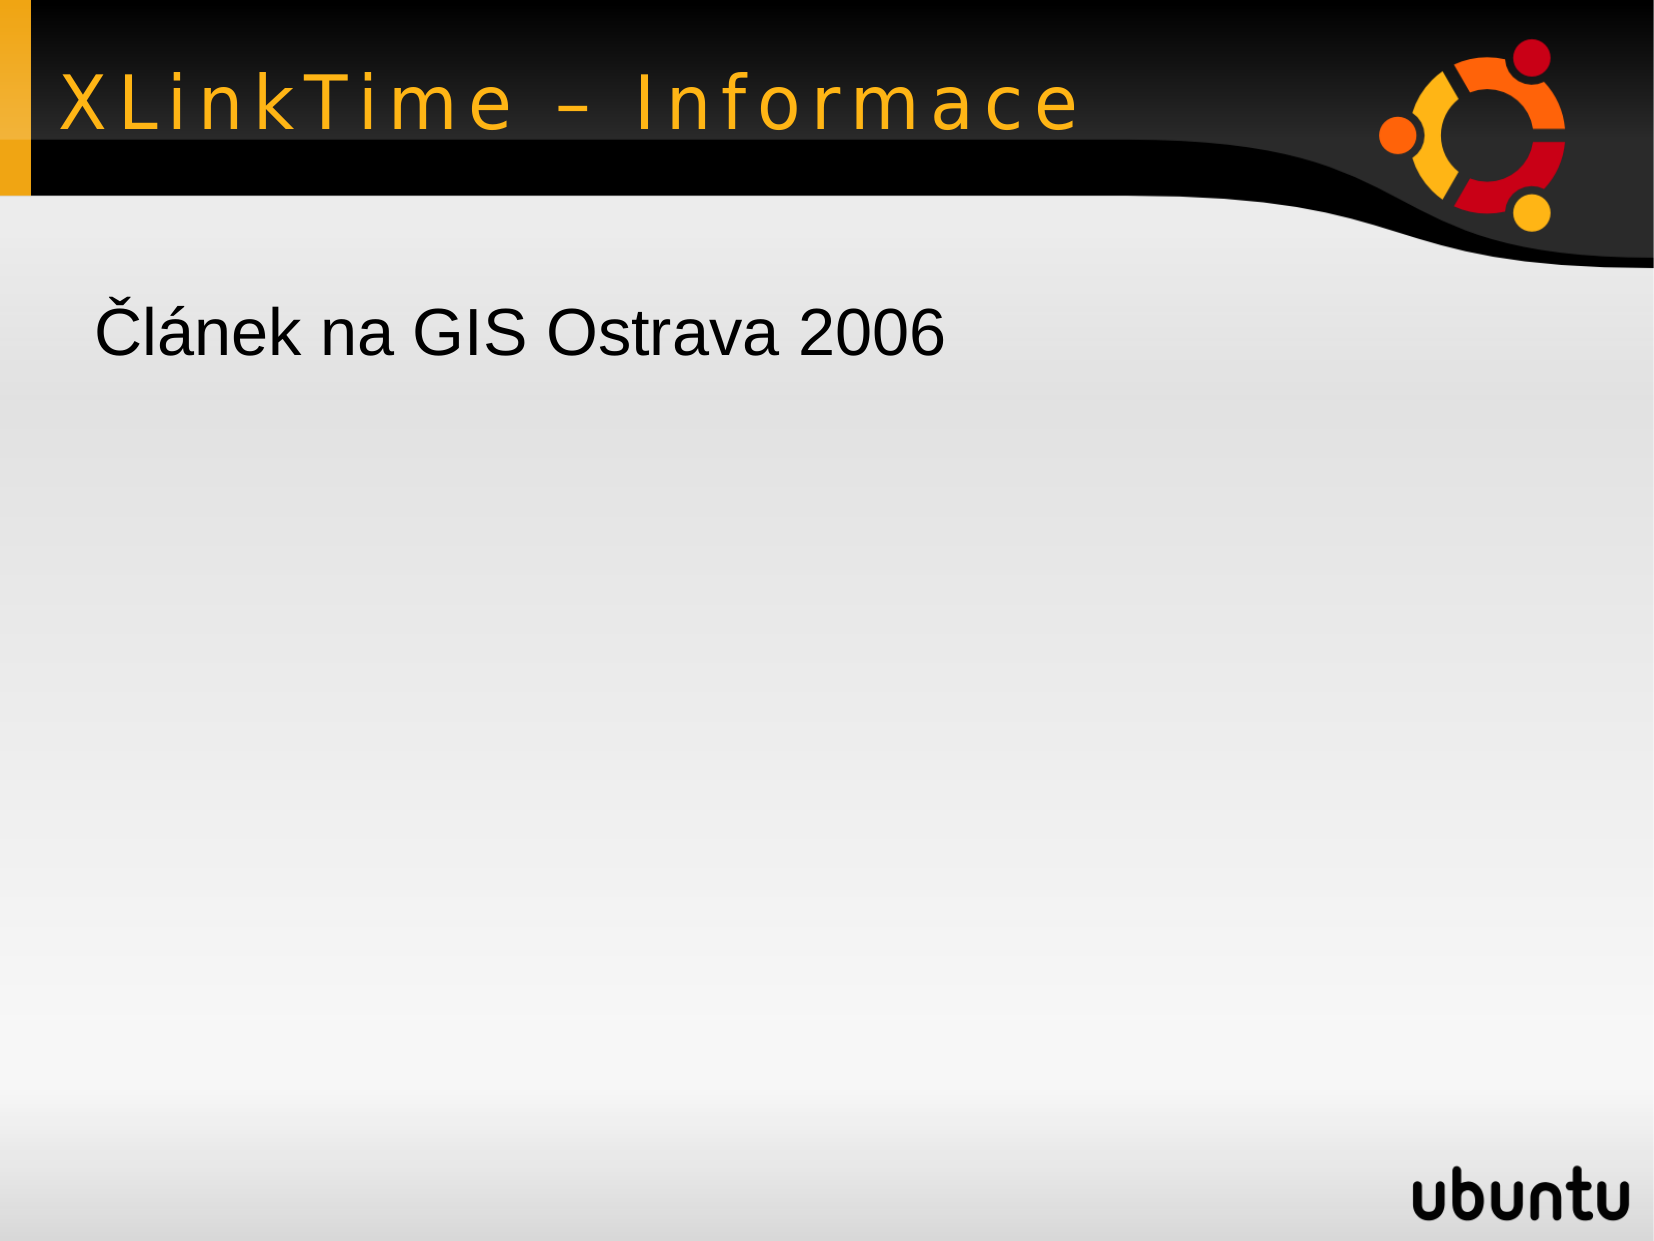

# XLinkTime – Informace
Článek na GIS Ostrava 2006